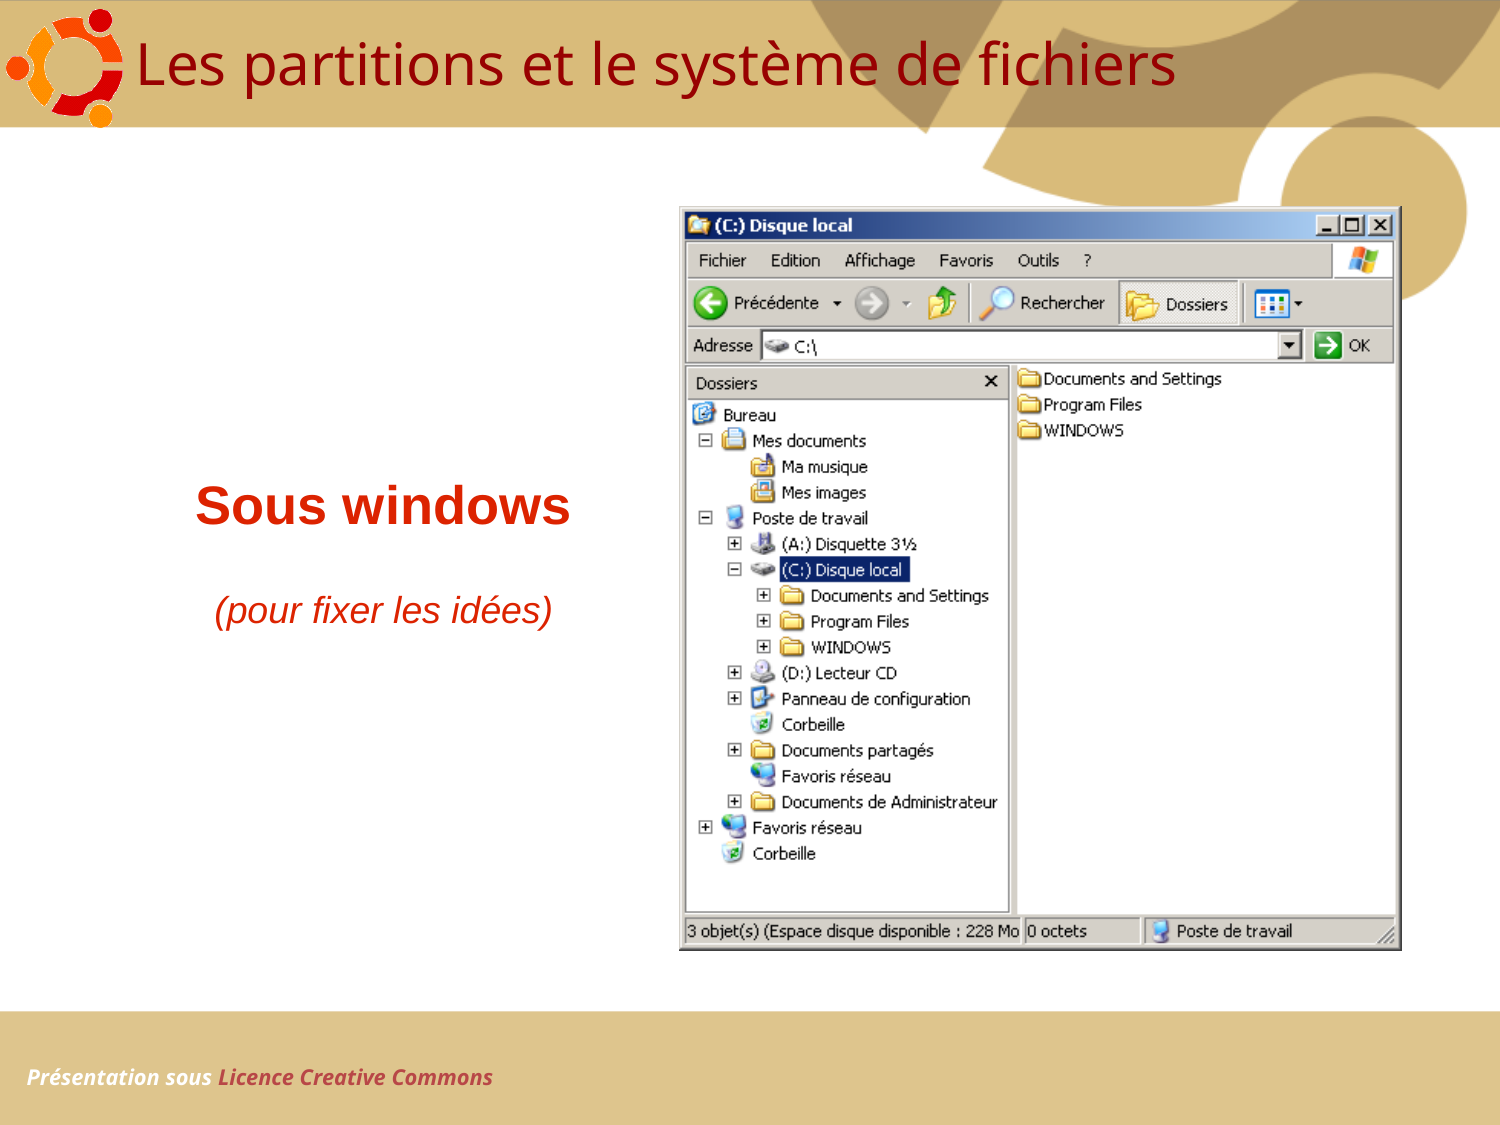

# Les partitions et le système de fichiers
Sous windows
(pour fixer les idées)